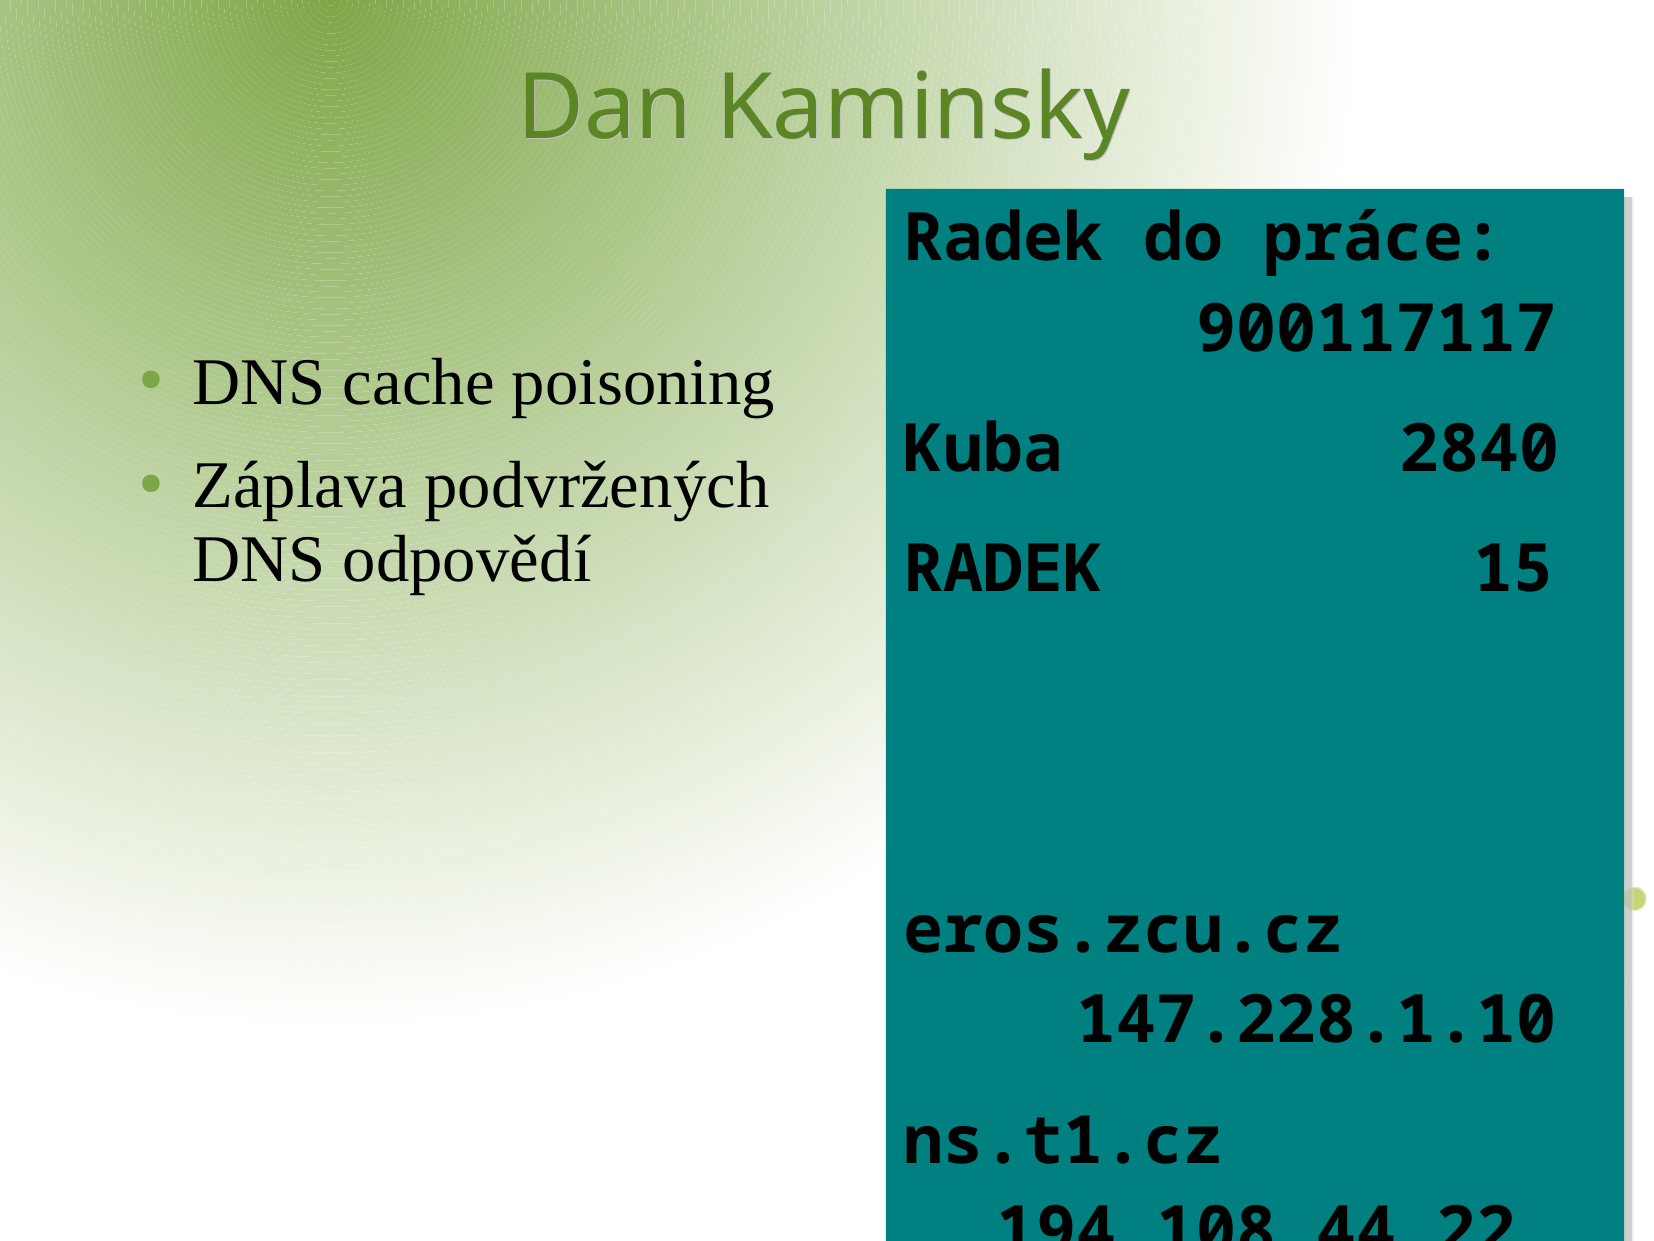

# Dan Kaminsky
Radek do práce:	 900117117
Kuba					2840
RADEK						15
eros.zcu.cz			 147.228.1.10
ns.t1.cz			 194.108.44.22
DNS cache poisoning
Záplava podvržených DNS odpovědí